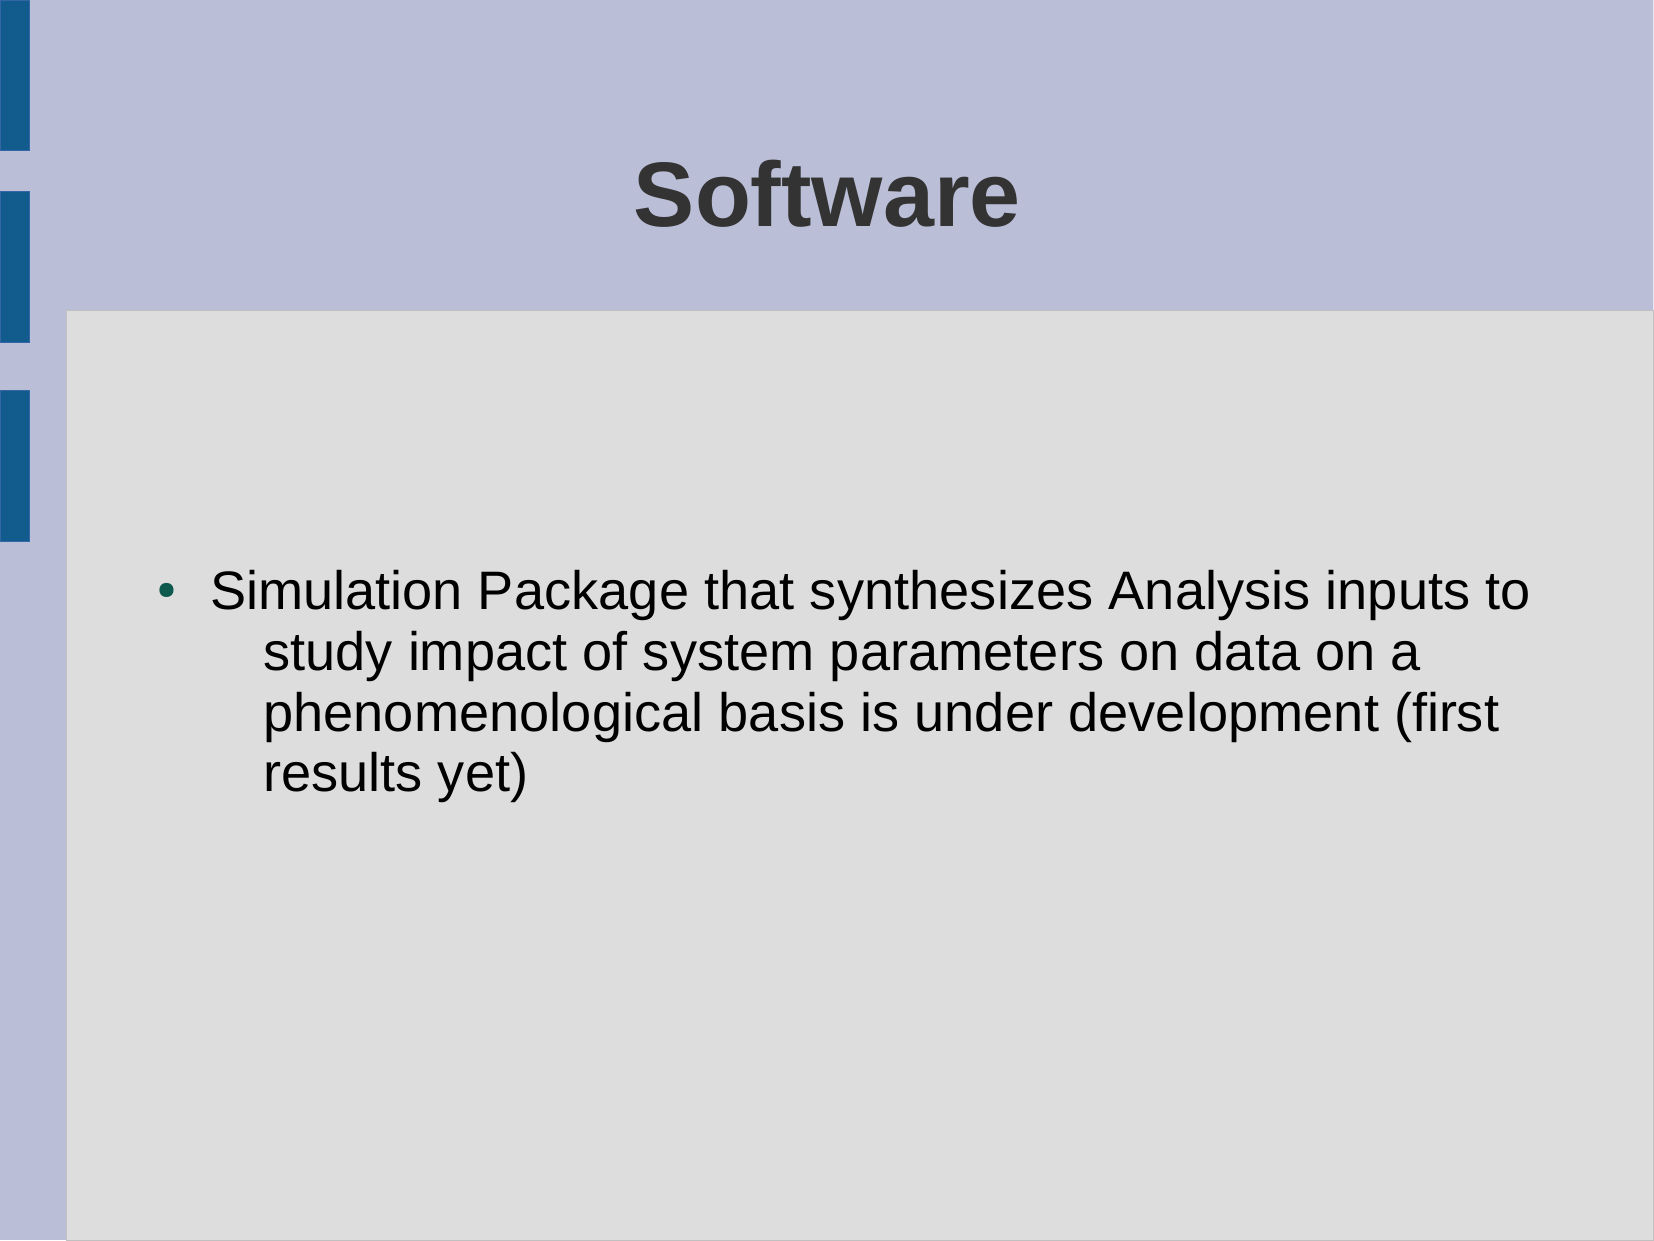

# Software
Simulation Package that synthesizes Analysis inputs to study impact of system parameters on data on a phenomenological basis is under development (first results yet)